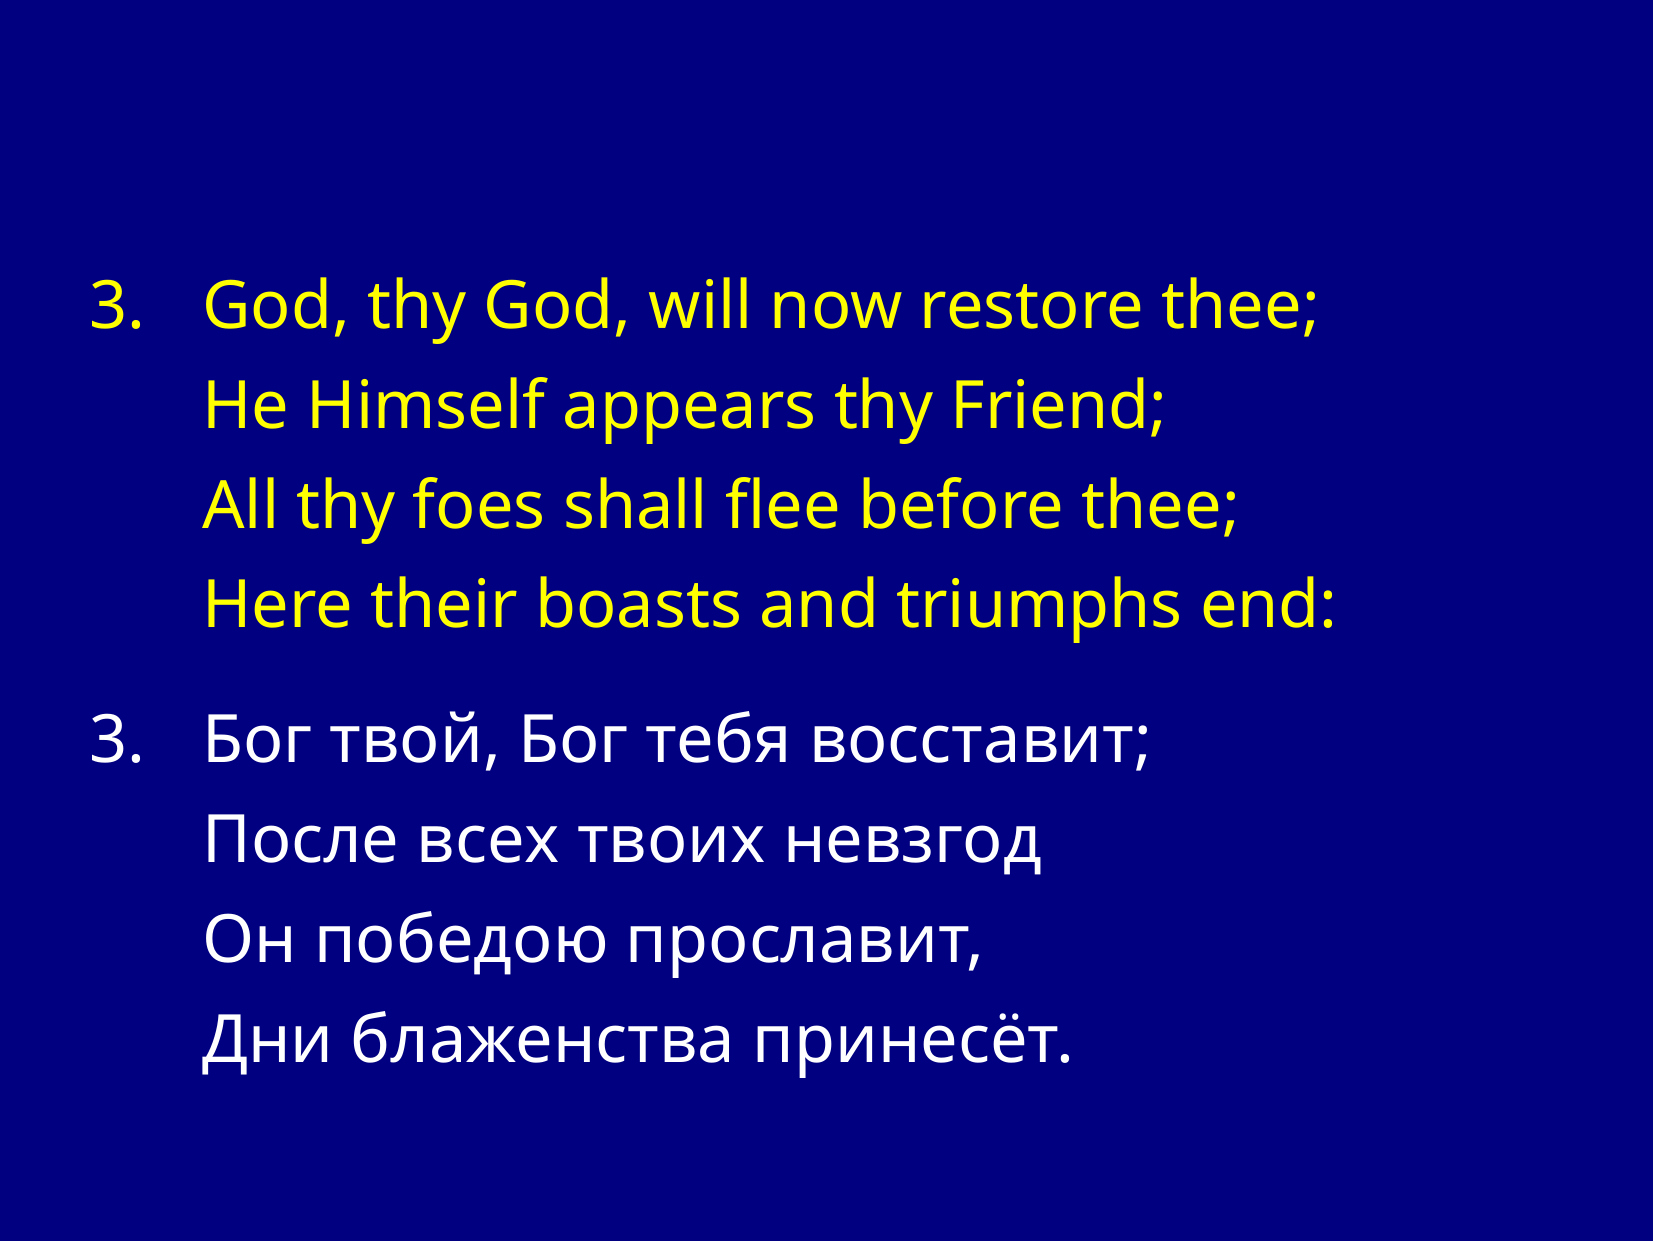

3.	God, thy God, will now restore thee;
	He Himself appears thy Friend;
	All thy foes shall flee before thee;
	Here their boasts and triumphs end:
3.	Бог твой, Бог тебя восставит;
	После всех твоих невзгод
	Он победою прославит,
	Дни блаженства принесёт.